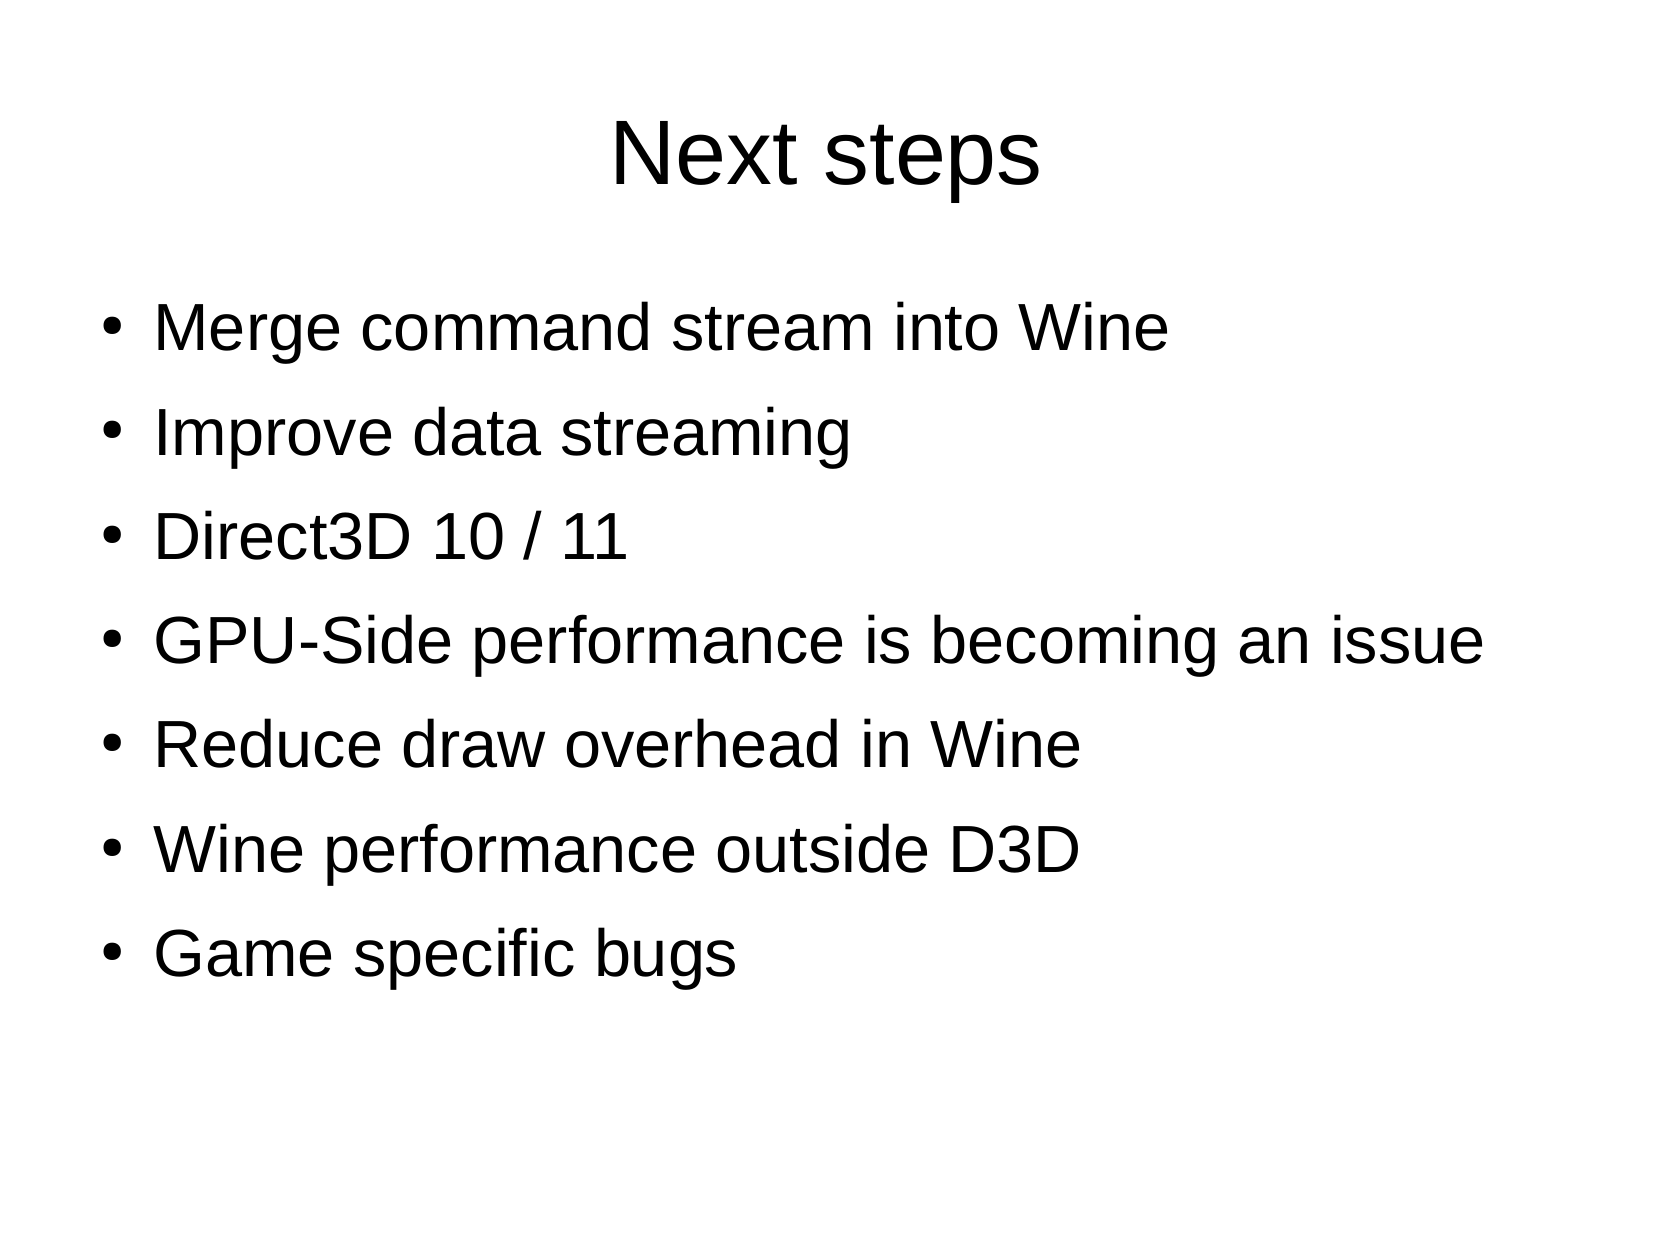

# Next steps
Merge command stream into Wine
Improve data streaming
Direct3D 10 / 11
GPU-Side performance is becoming an issue
Reduce draw overhead in Wine
Wine performance outside D3D
Game specific bugs